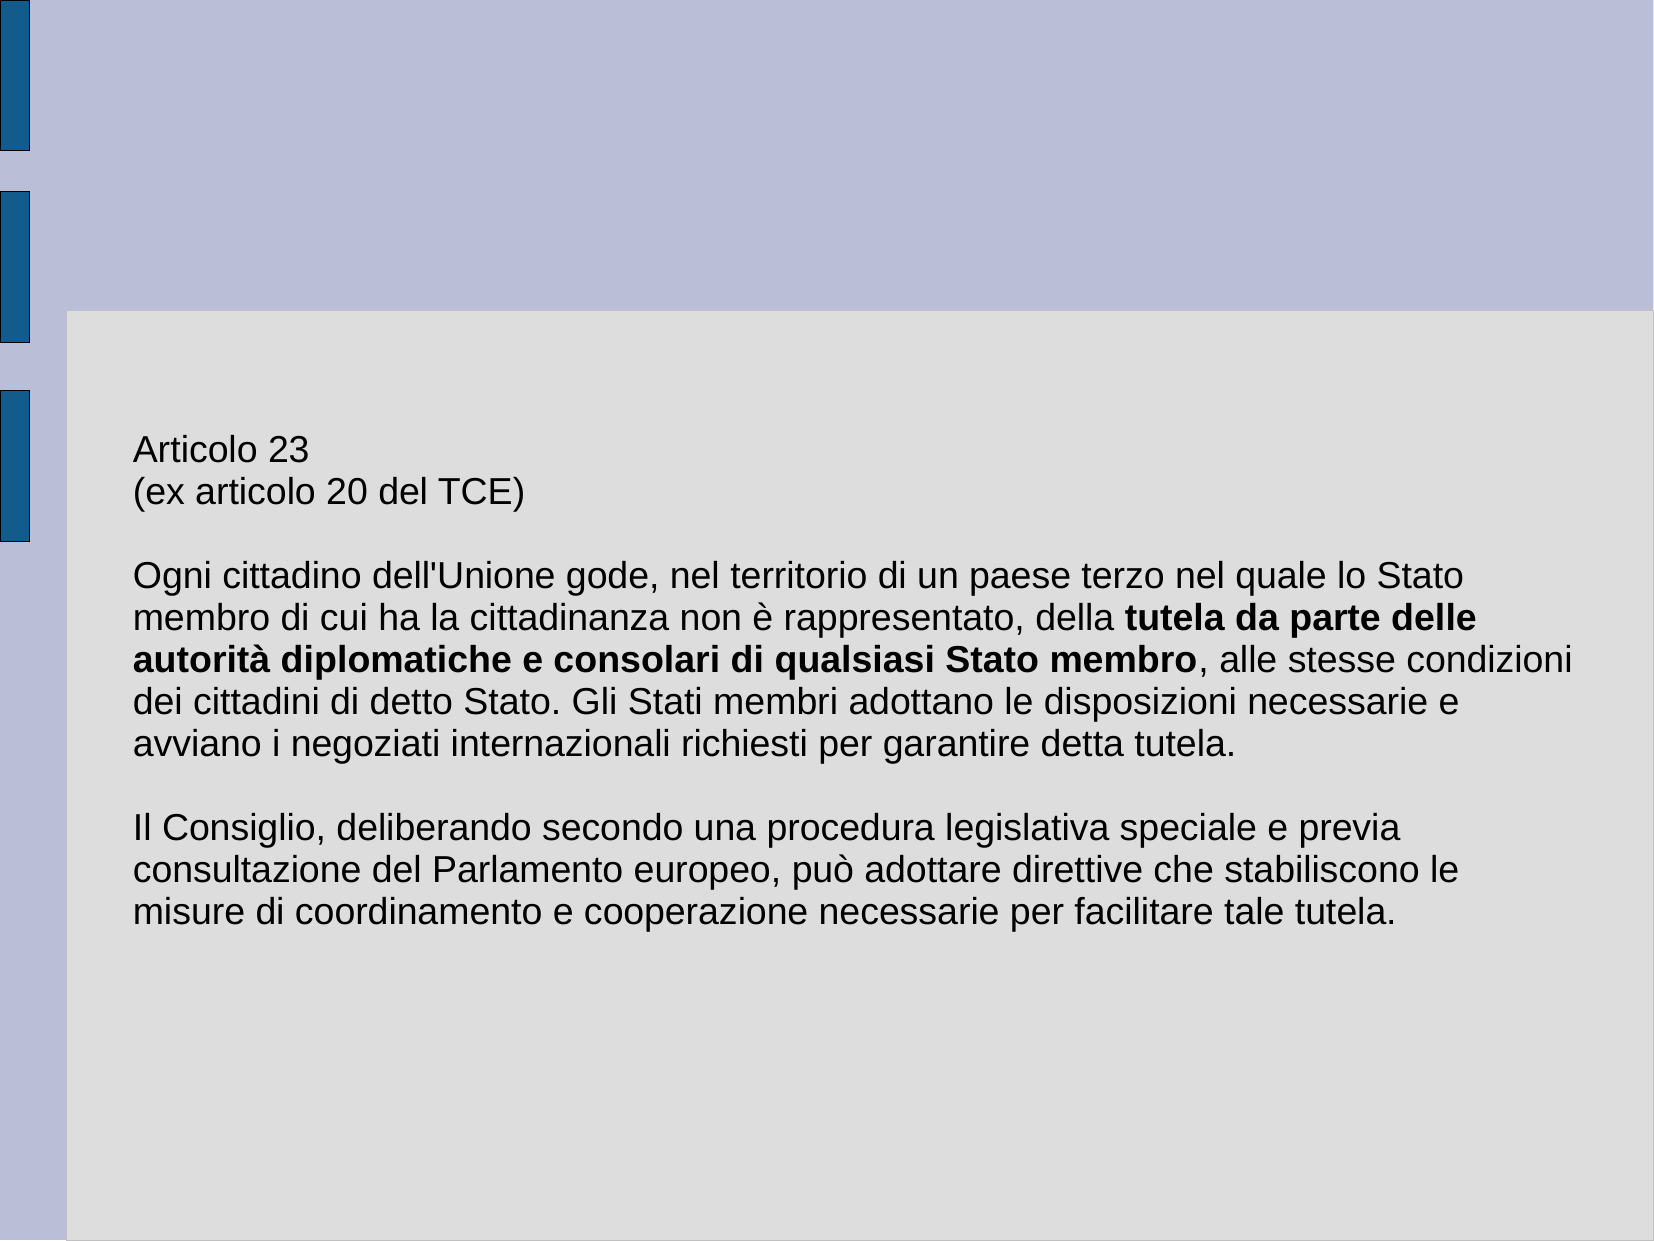

Articolo 23
(ex articolo 20 del TCE)
Ogni cittadino dell'Unione gode, nel territorio di un paese terzo nel quale lo Stato membro di cui ha la cittadinanza non è rappresentato, della tutela da parte delle autorità diplomatiche e consolari di qualsiasi Stato membro, alle stesse condizioni dei cittadini di detto Stato. Gli Stati membri adottano le disposizioni necessarie e avviano i negoziati internazionali richiesti per garantire detta tutela.
Il Consiglio, deliberando secondo una procedura legislativa speciale e previa consultazione del Parlamento europeo, può adottare direttive che stabiliscono le misure di coordinamento e cooperazione necessarie per facilitare tale tutela.